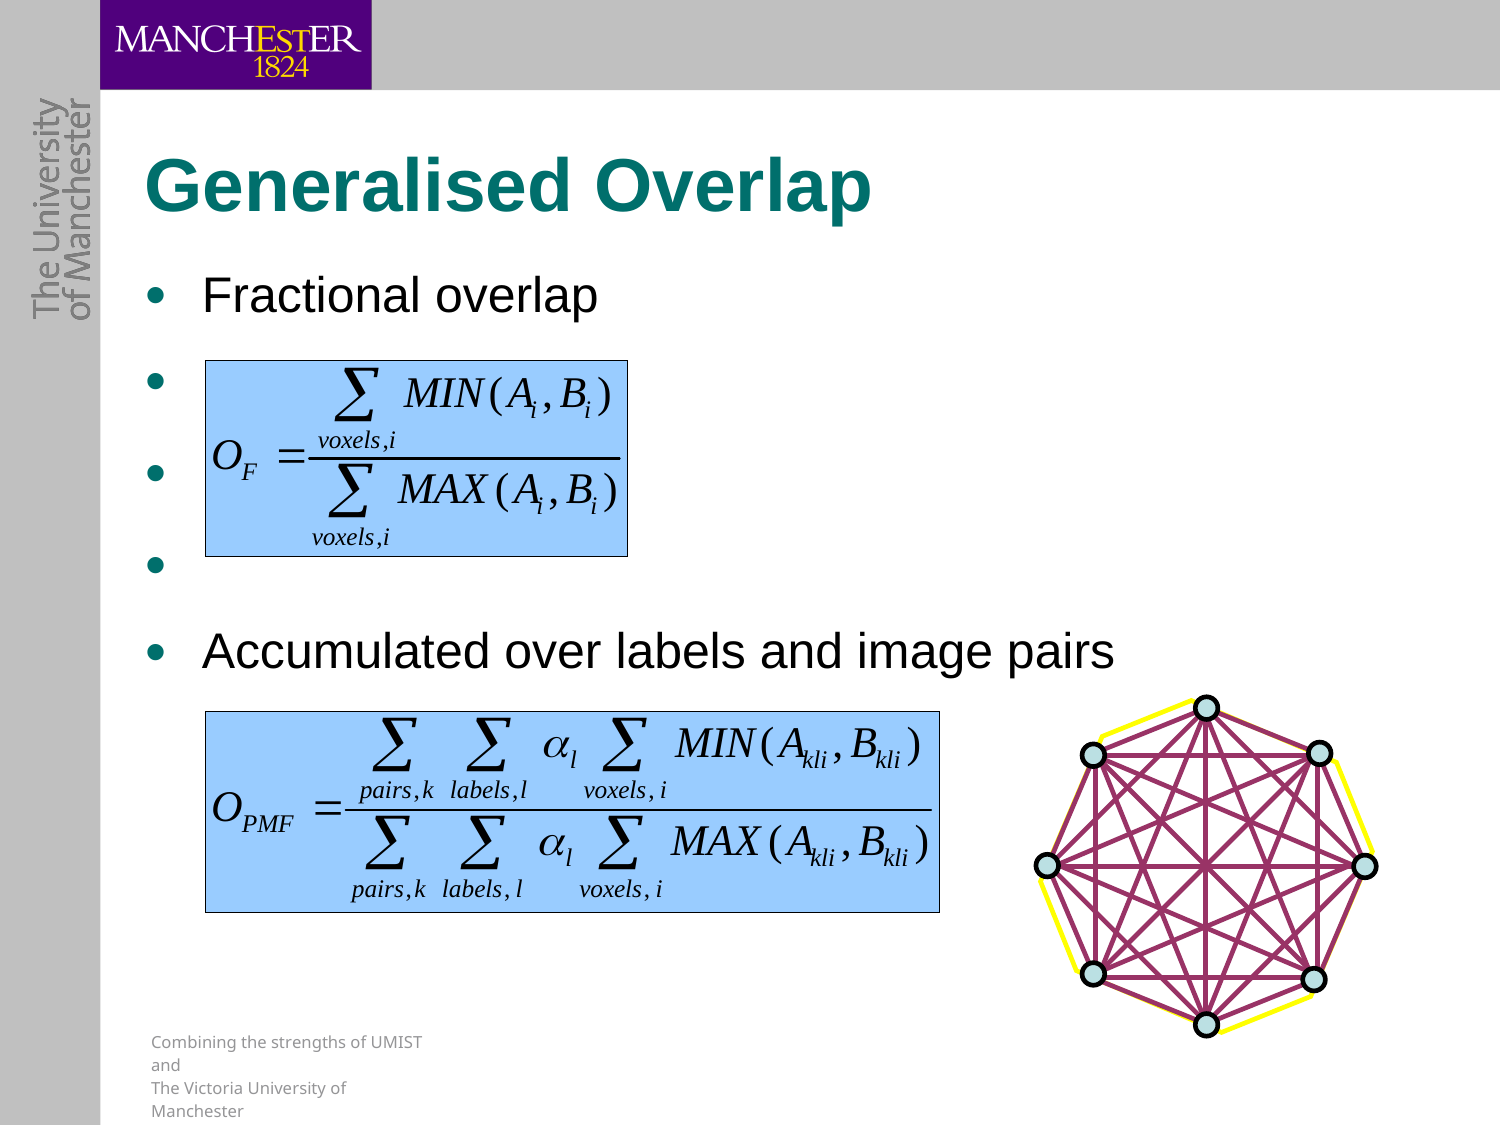

# Generalised Overlap
Fractional overlap
Accumulated over labels and image pairs